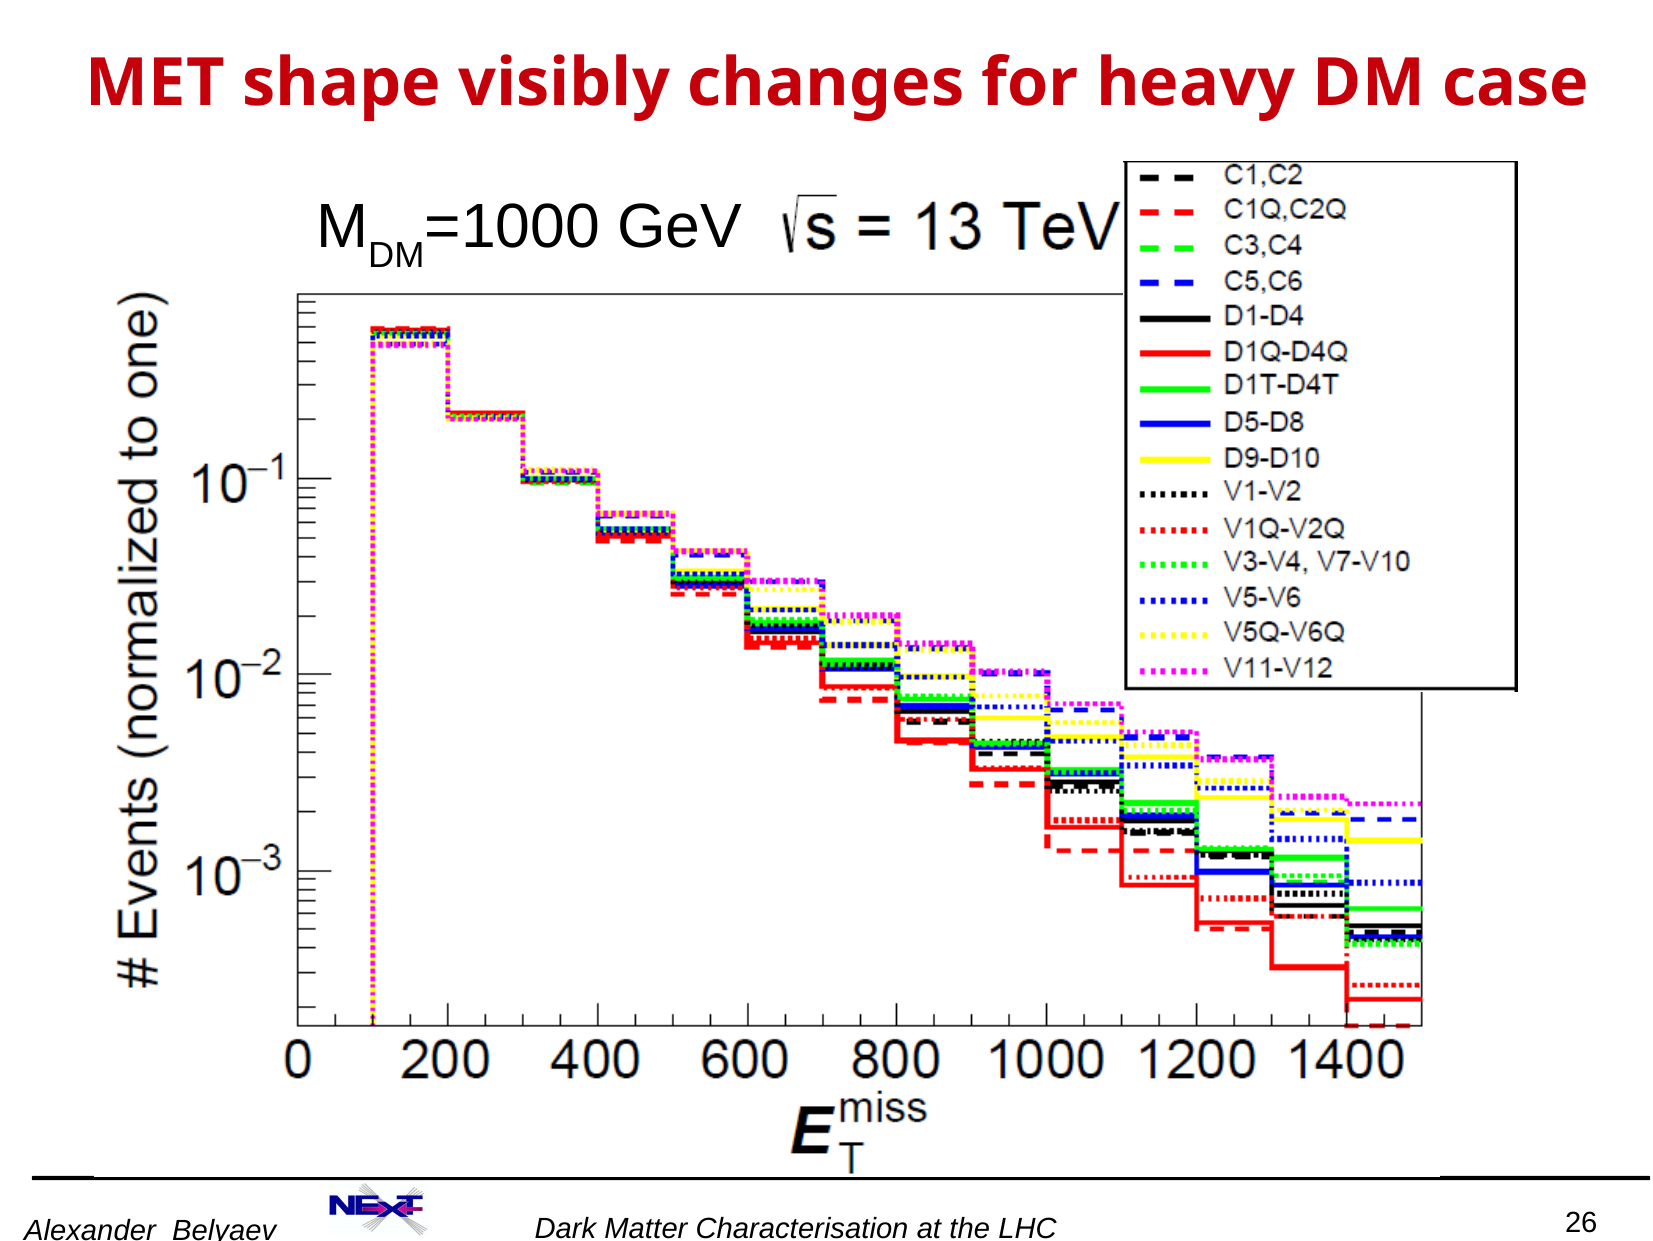

# MET shape visibly changes for heavy DM case
MDM=1000 GeV